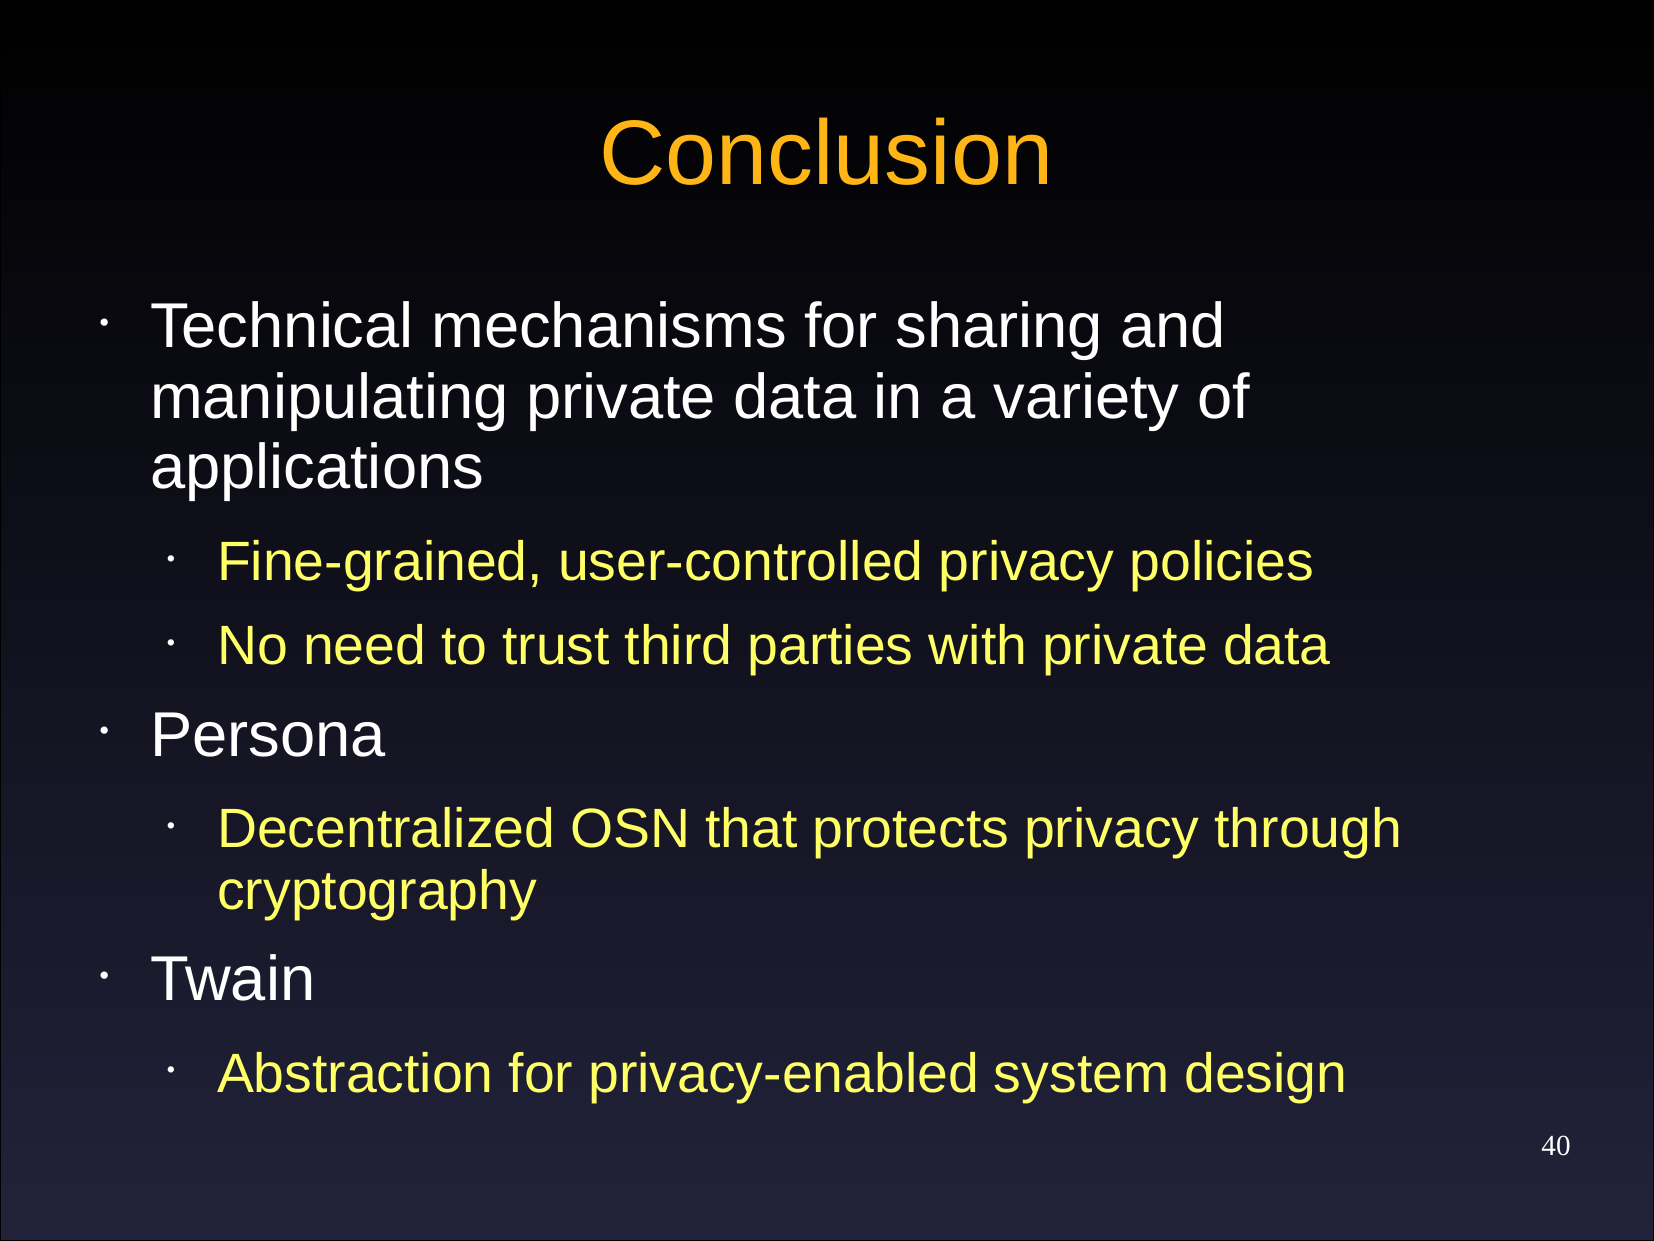

# Conclusion
Technical mechanisms for sharing and manipulating private data in a variety of applications
Fine-grained, user-controlled privacy policies
No need to trust third parties with private data
Persona
Decentralized OSN that protects privacy through cryptography
Twain
Abstraction for privacy-enabled system design
40